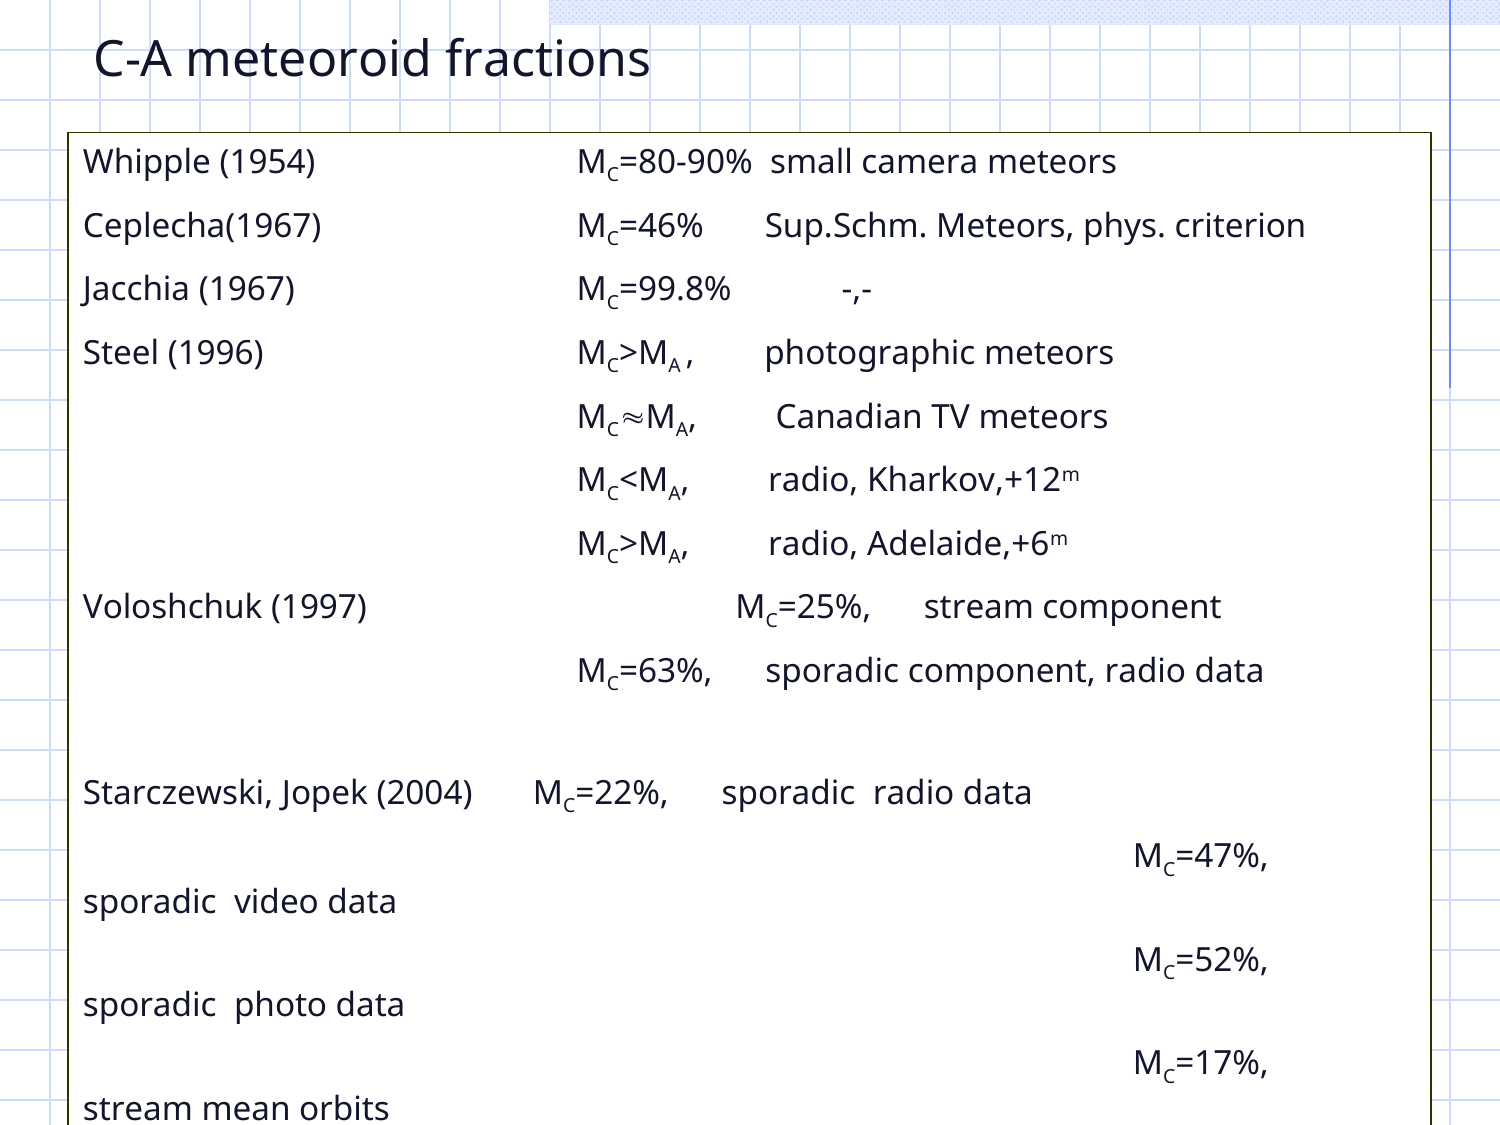

C-A meteoroid fractions
Whipple (1954) 		 MC=80-90% small camera meteors
Ceplecha(1967) 		 MC=46% Sup.Schm. Meteors, phys. criterion
Jacchia (1967)		 MC=99.8% 	 -,-
Steel (1996)		 MC>MA , photographic meteors
			 MCMA, Canadian TV meteors
			 MC<MA, radio, Kharkov,+12m
		 	 MC>MA, radio, Adelaide,+6m
Voloshchuk (1997) 		 MC=25%, stream component
			 MC=63%, sporadic component, radio data
Starczewski, Jopek (2004) 	MC=22%, sporadic radio data
							MC=47%, sporadic video data
							MC=52%, sporadic photo data
							MC=17%, stream mean orbits
12